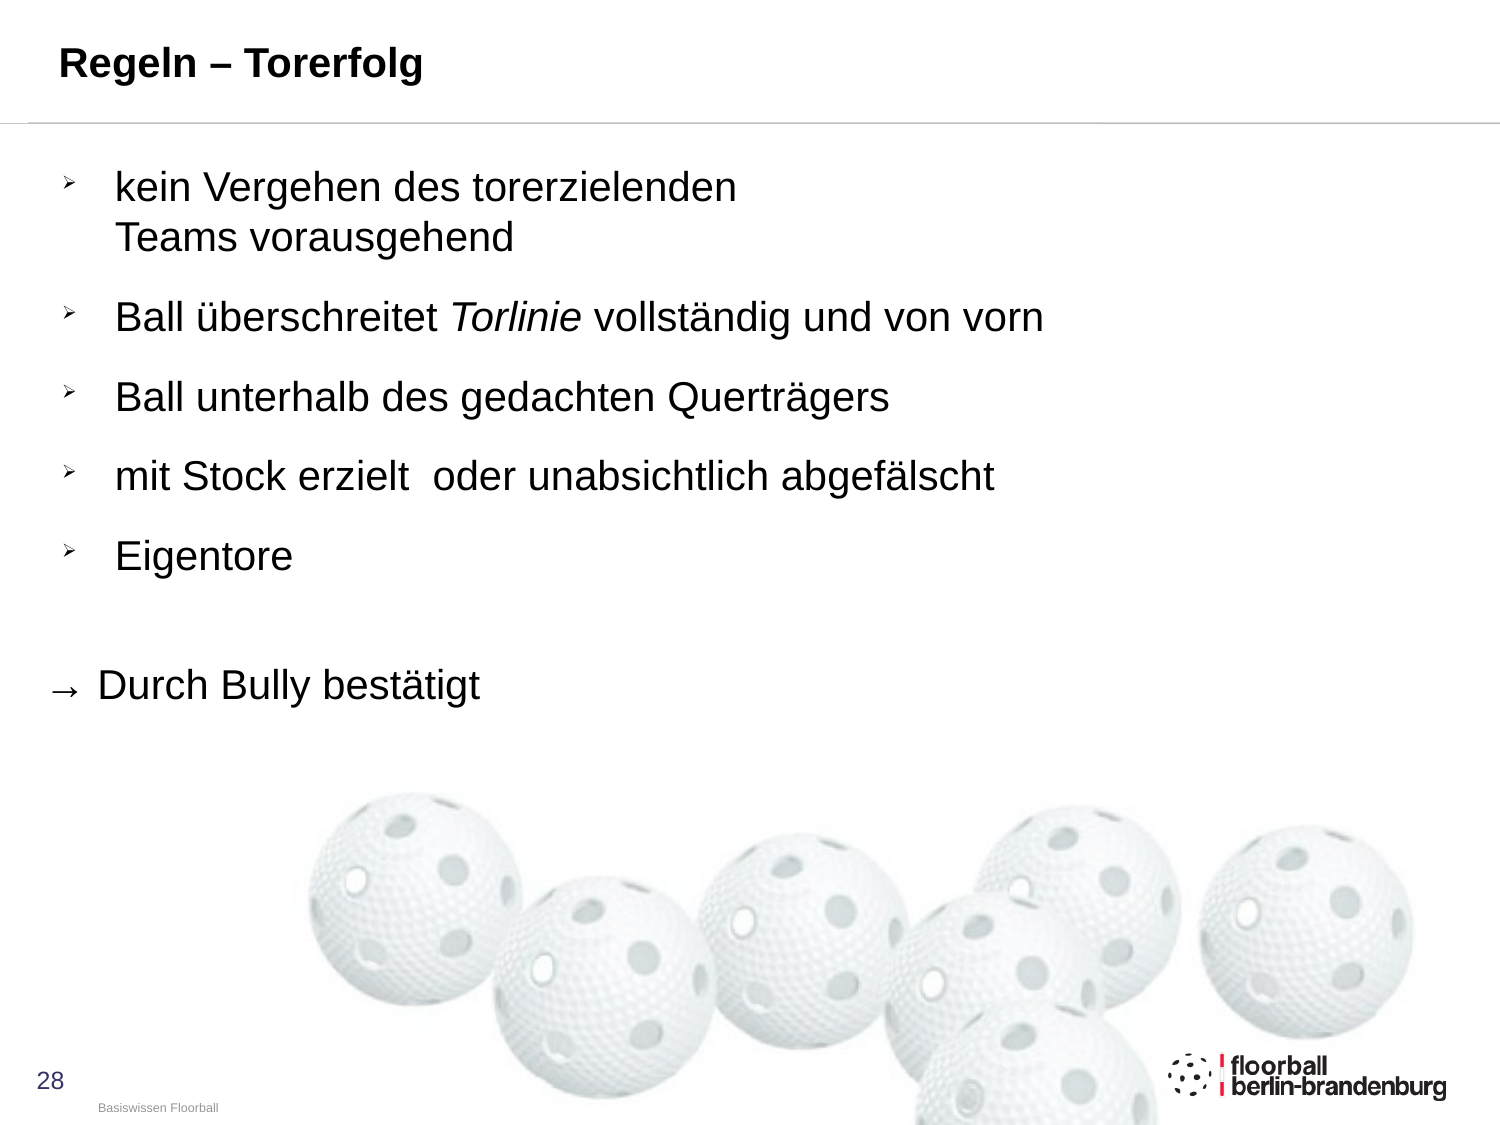

Regeln – Torerfolg
kein Vergehen des torerzielenden
Teams vorausgehend
Ball überschreitet Torlinie vollständig und von vorn
Ball unterhalb des gedachten Querträgers
mit Stock erzielt oder unabsichtlich abgefälscht
Eigentore
→ Durch Bully bestätigt